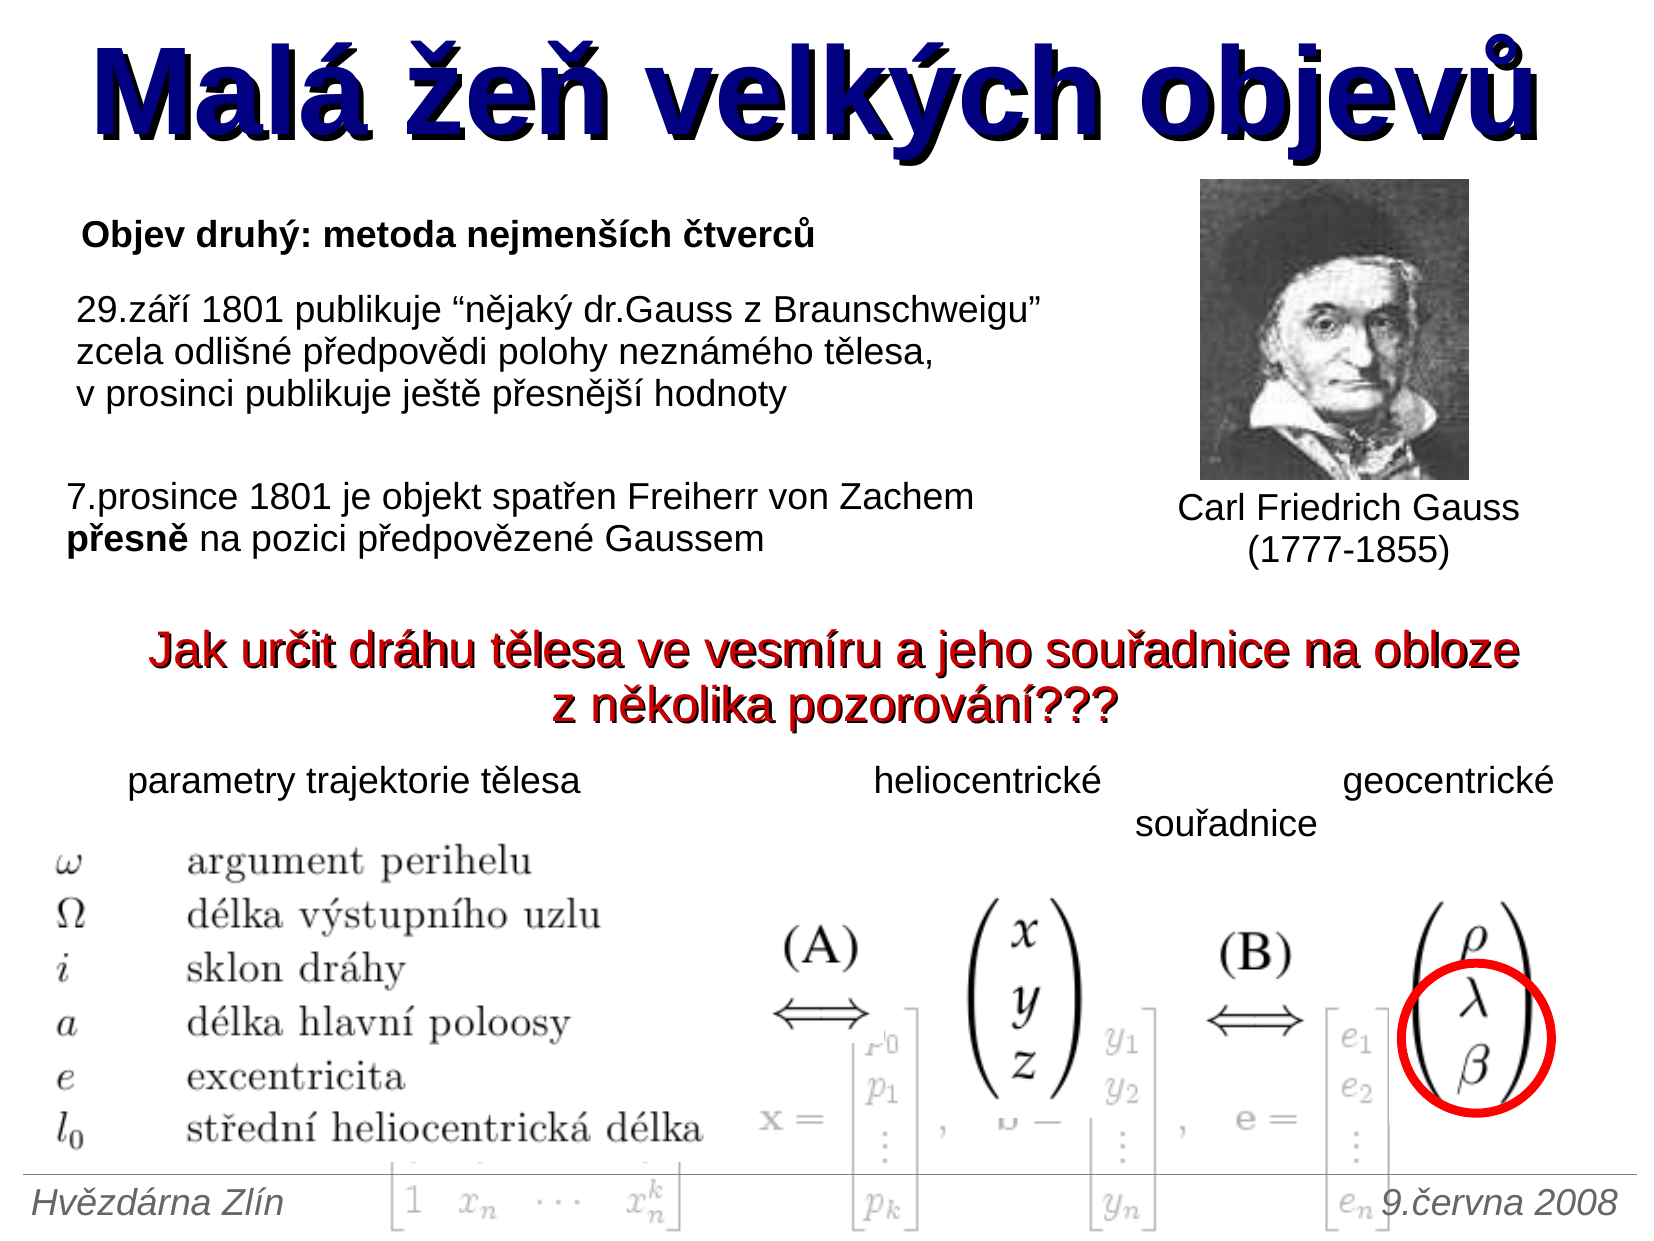

Malá žeň velkých objevů
Objev druhý: metoda nejmenších čtverců
29.září 1801 publikuje “nějaký dr.Gauss z Braunschweigu”
zcela odlišné předpovědi polohy neznámého tělesa,
v prosinci publikuje ještě přesnější hodnoty
7.prosince 1801 je objekt spatřen Freiherr von Zachem
přesně na pozici předpovězené Gaussem
Carl Friedrich Gauss
(1777-1855)
Jak určit dráhu tělesa ve vesmíru a jeho souřadnice na obloze
z několika pozorování???
parametry trajektorie tělesa heliocentrické geocentrické
 souřadnice
Hvězdárna Zlín															9.června 2008